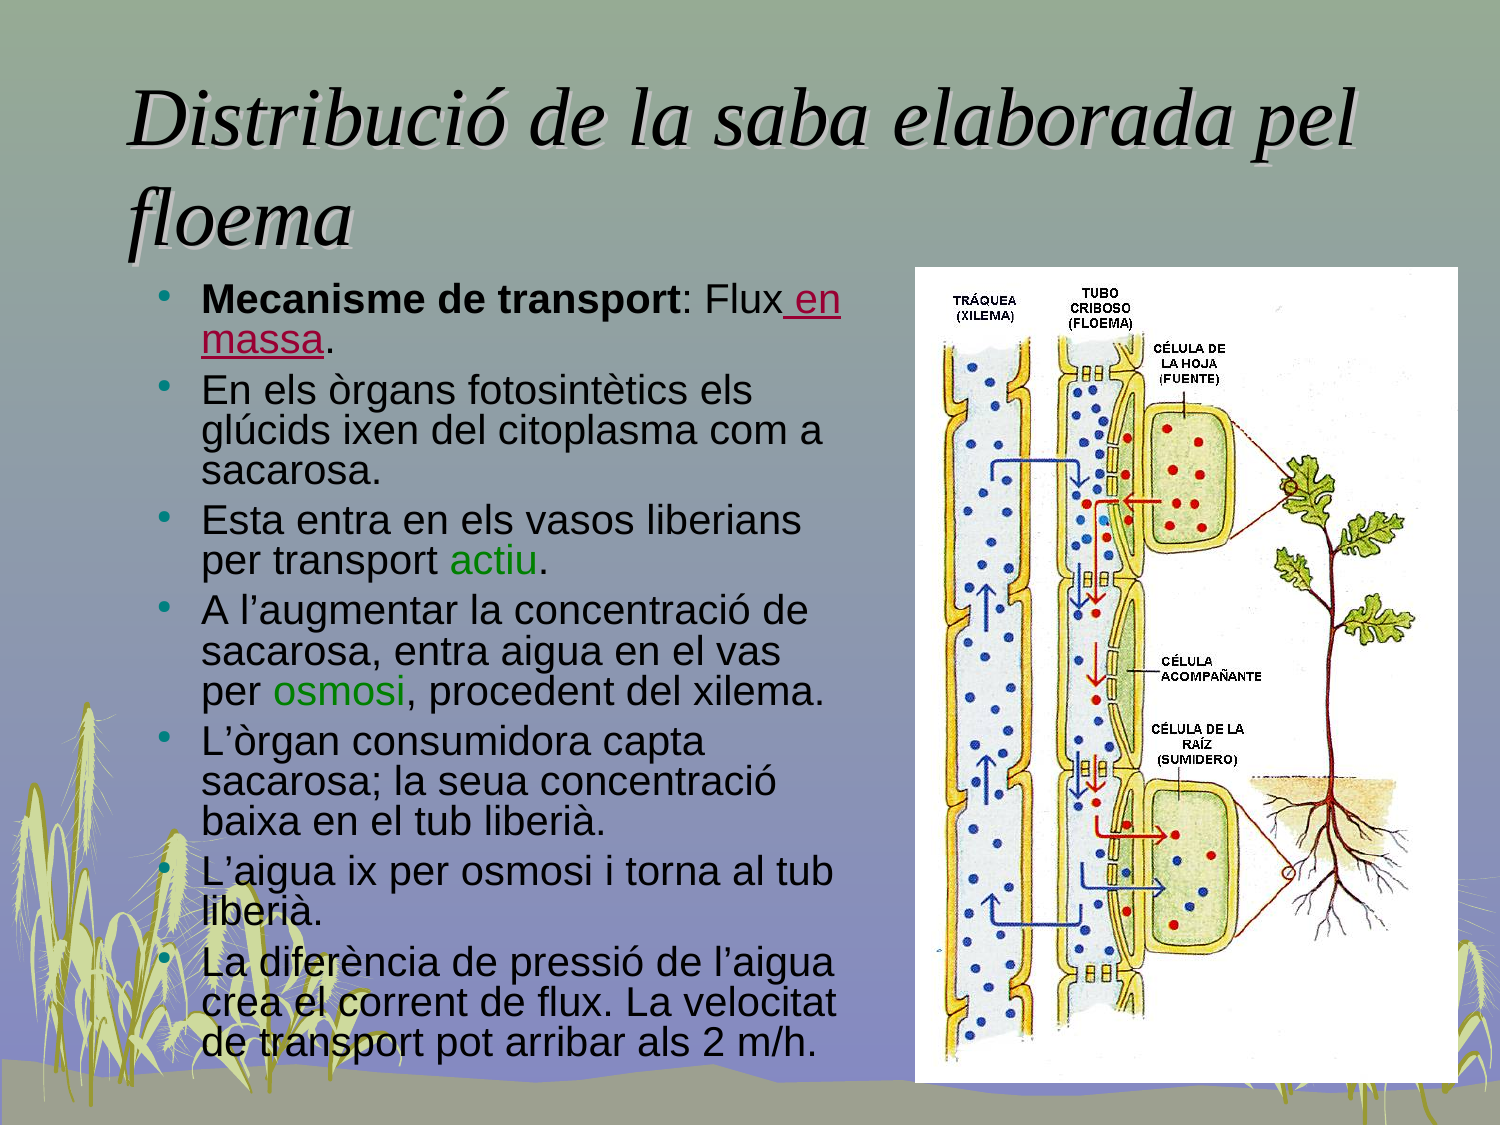

# Distribució de la saba elaborada pel floema
Mecanisme de transport: Flux en massa.
En els òrgans fotosintètics els glúcids ixen del citoplasma com a sacarosa.
Esta entra en els vasos liberians per transport actiu.
A l’augmentar la concentració de sacarosa, entra aigua en el vas per osmosi, procedent del xilema.
L’òrgan consumidora capta sacarosa; la seua concentració baixa en el tub liberià.
L’aigua ix per osmosi i torna al tub liberià.
La diferència de pressió de l’aigua crea el corrent de flux. La velocitat de transport pot arribar als 2 m/h.